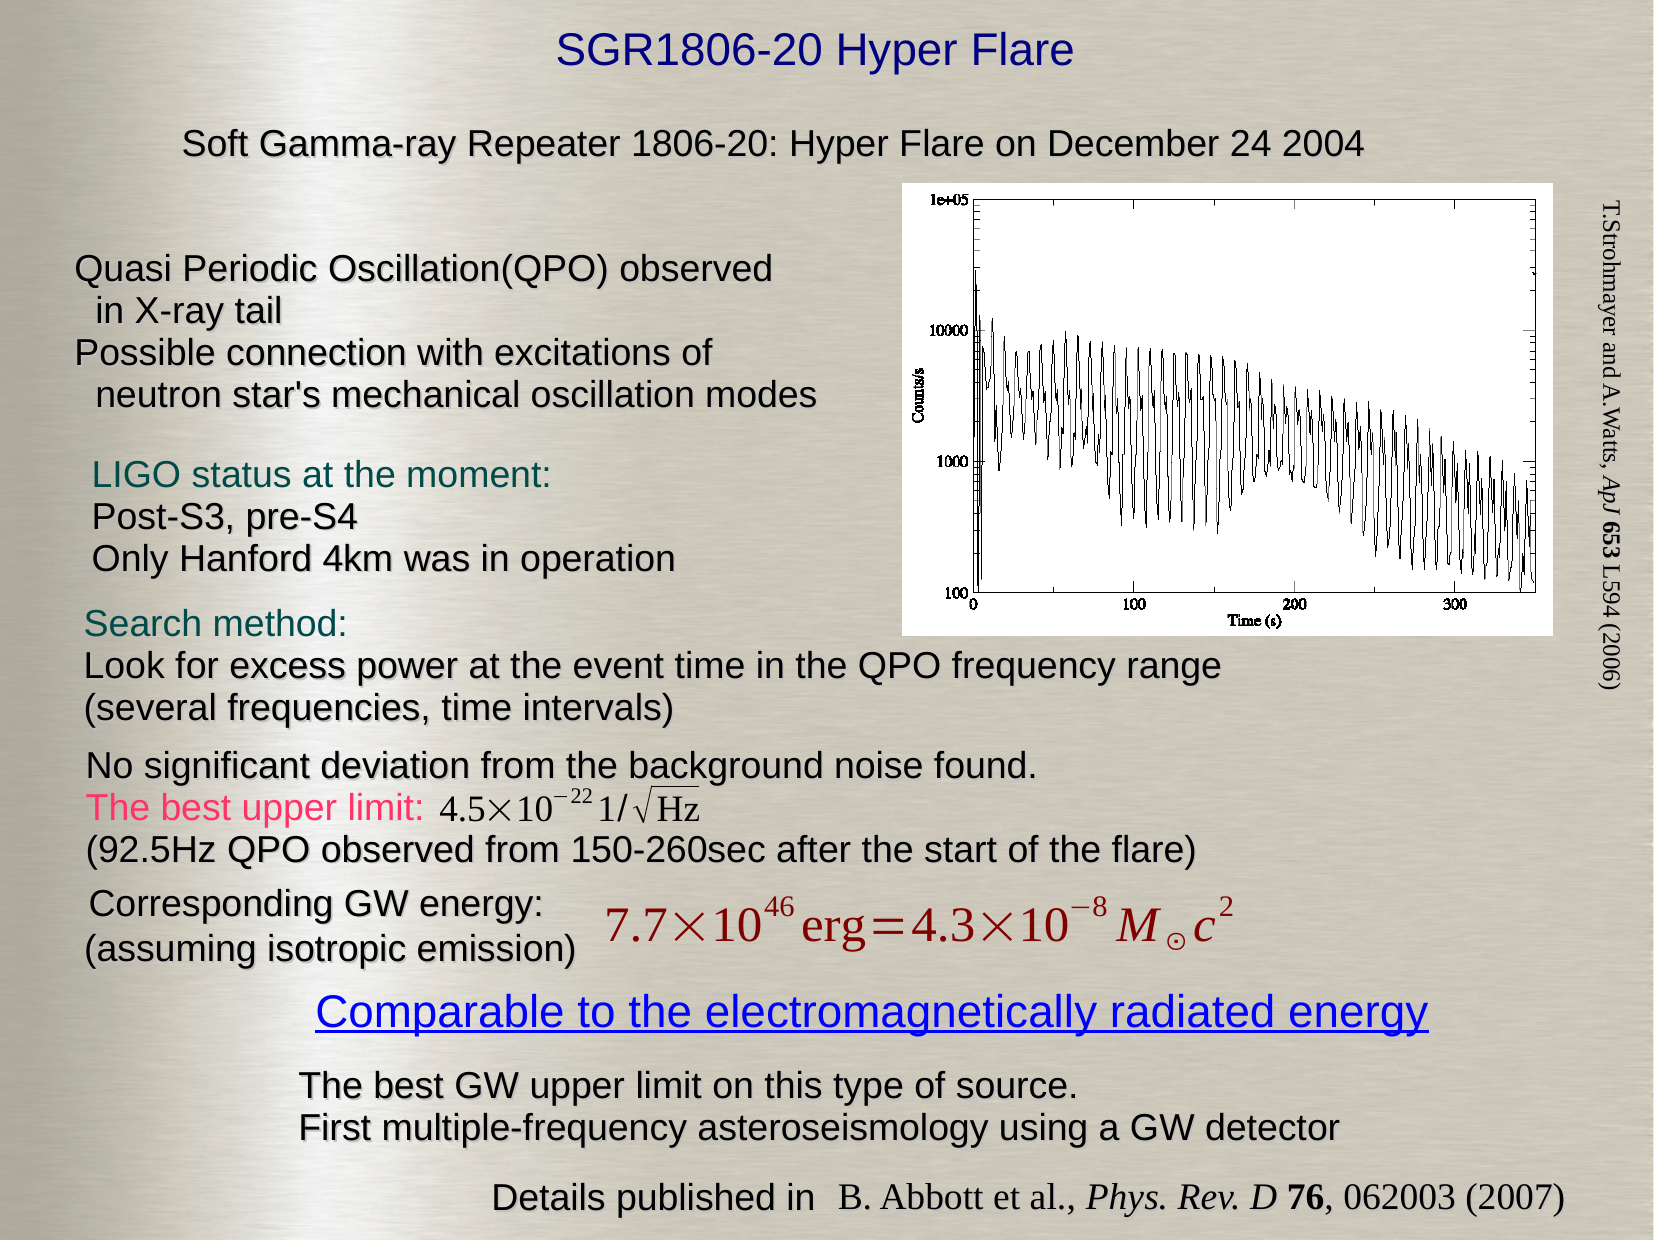

SGR1806-20 Hyper Flare
Soft Gamma-ray Repeater 1806-20: Hyper Flare on December 24 2004
Quasi Periodic Oscillation(QPO) observed
 in X-ray tail
Possible connection with excitations of
 neutron star's mechanical oscillation modes
T.Strohmayer and A.Watts, ApJ 653 L594 (2006)
LIGO status at the moment:
Post-S3, pre-S4
Only Hanford 4km was in operation
Search method:
Look for excess power at the event time in the QPO frequency range
(several frequencies, time intervals)
No significant deviation from the background noise found.
The best upper limit:
(92.5Hz QPO observed from 150-260sec after the start of the flare)
Corresponding GW energy:
(assuming isotropic emission)
Comparable to the electromagnetically radiated energy
The best GW upper limit on this type of source.
First multiple-frequency asteroseismology using a GW detector
Details published in
B. Abbott et al., Phys. Rev. D 76, 062003 (2007)